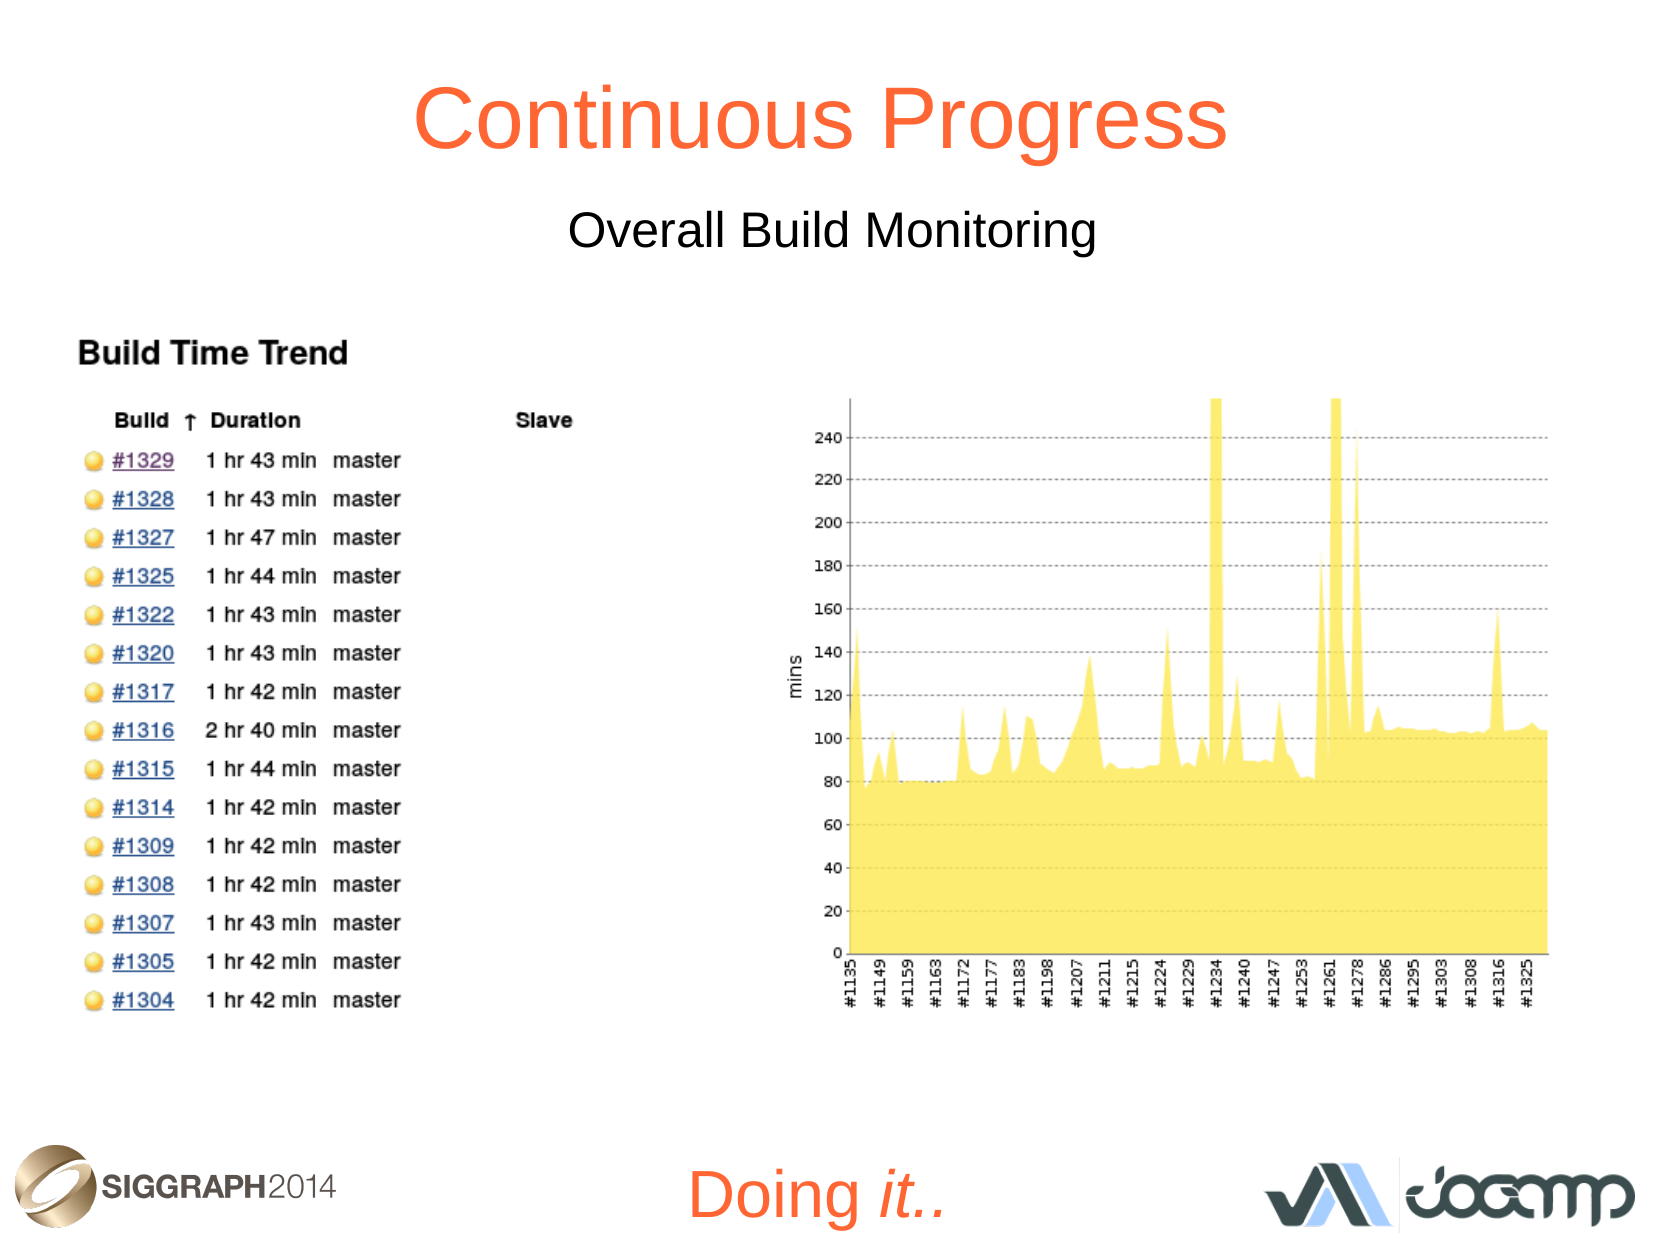

# Continuous Progress
Overall Build Monitoring
Doing it..